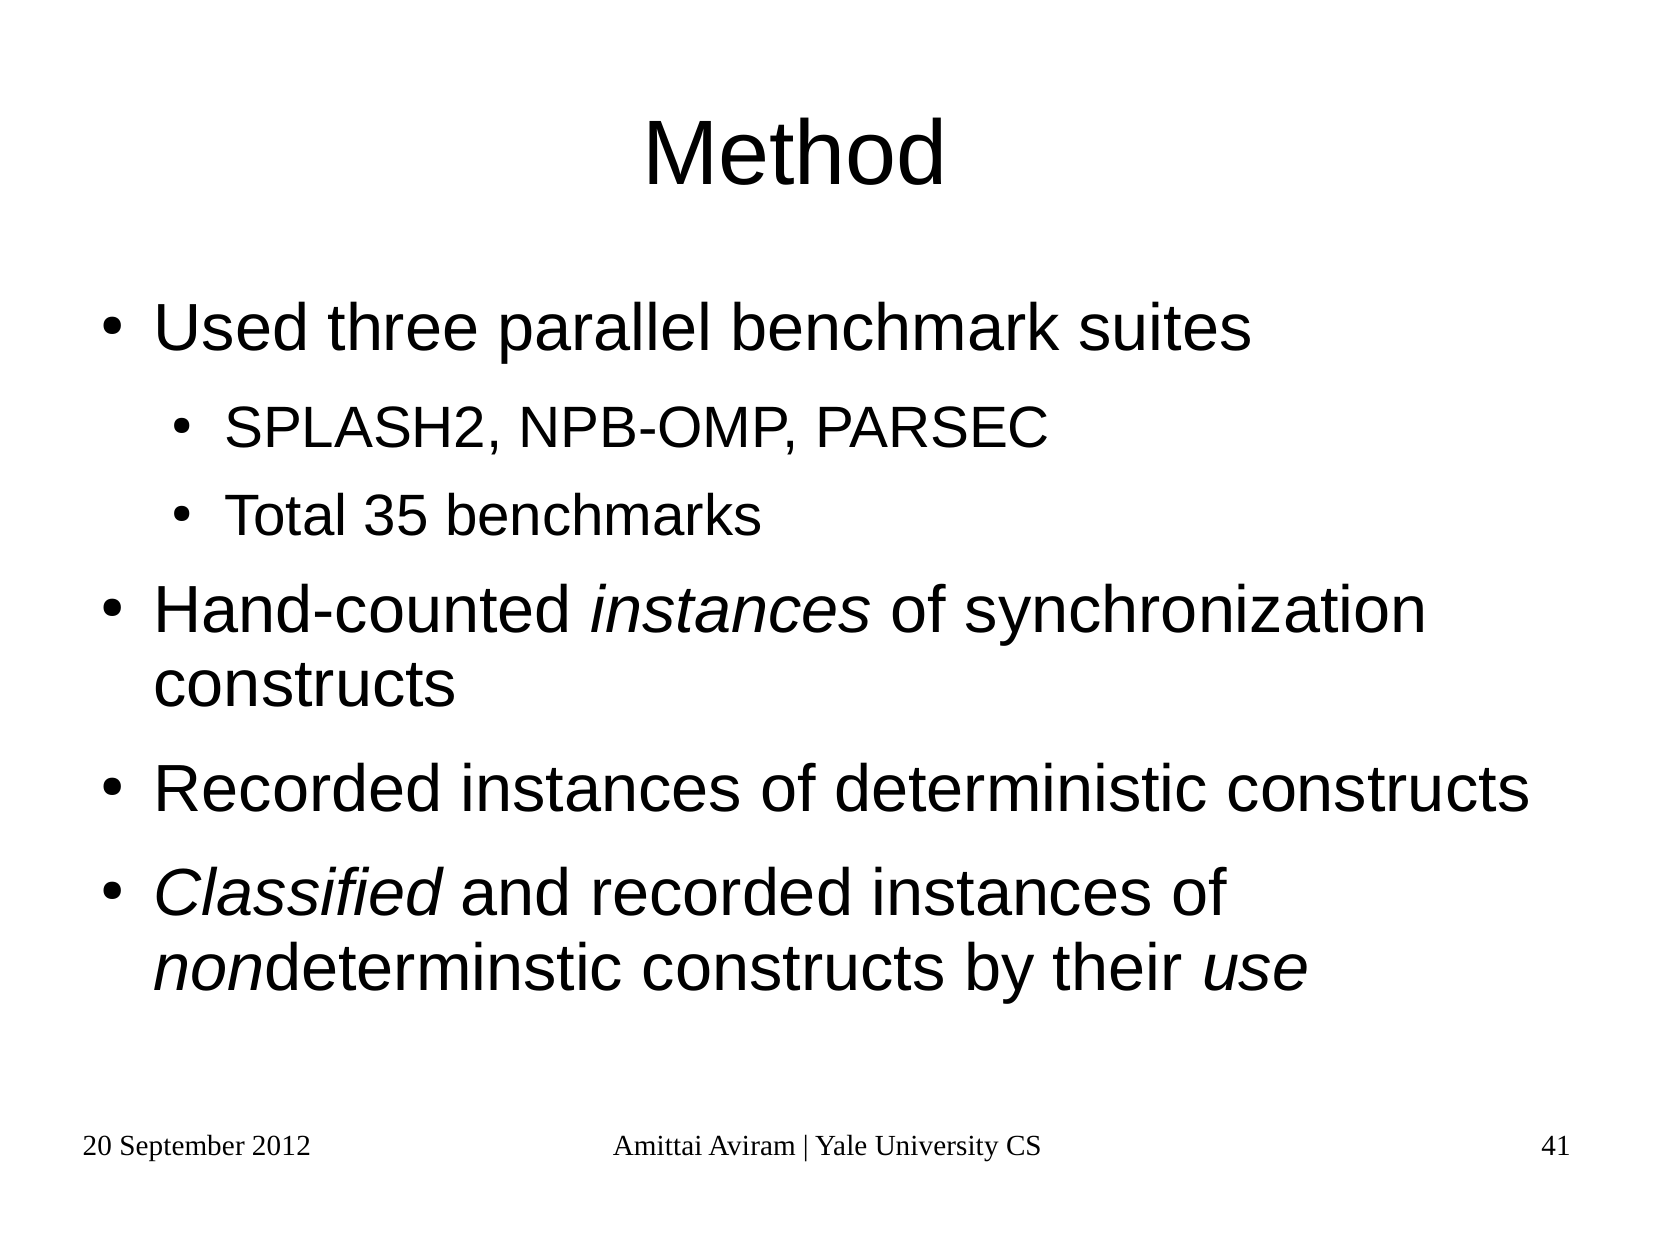

# Method
Used three parallel benchmark suites
SPLASH2, NPB-OMP, PARSEC
Total 35 benchmarks
Hand-counted instances of synchronization constructs
Recorded instances of deterministic constructs
Classified and recorded instances of nondeterminstic constructs by their use
41